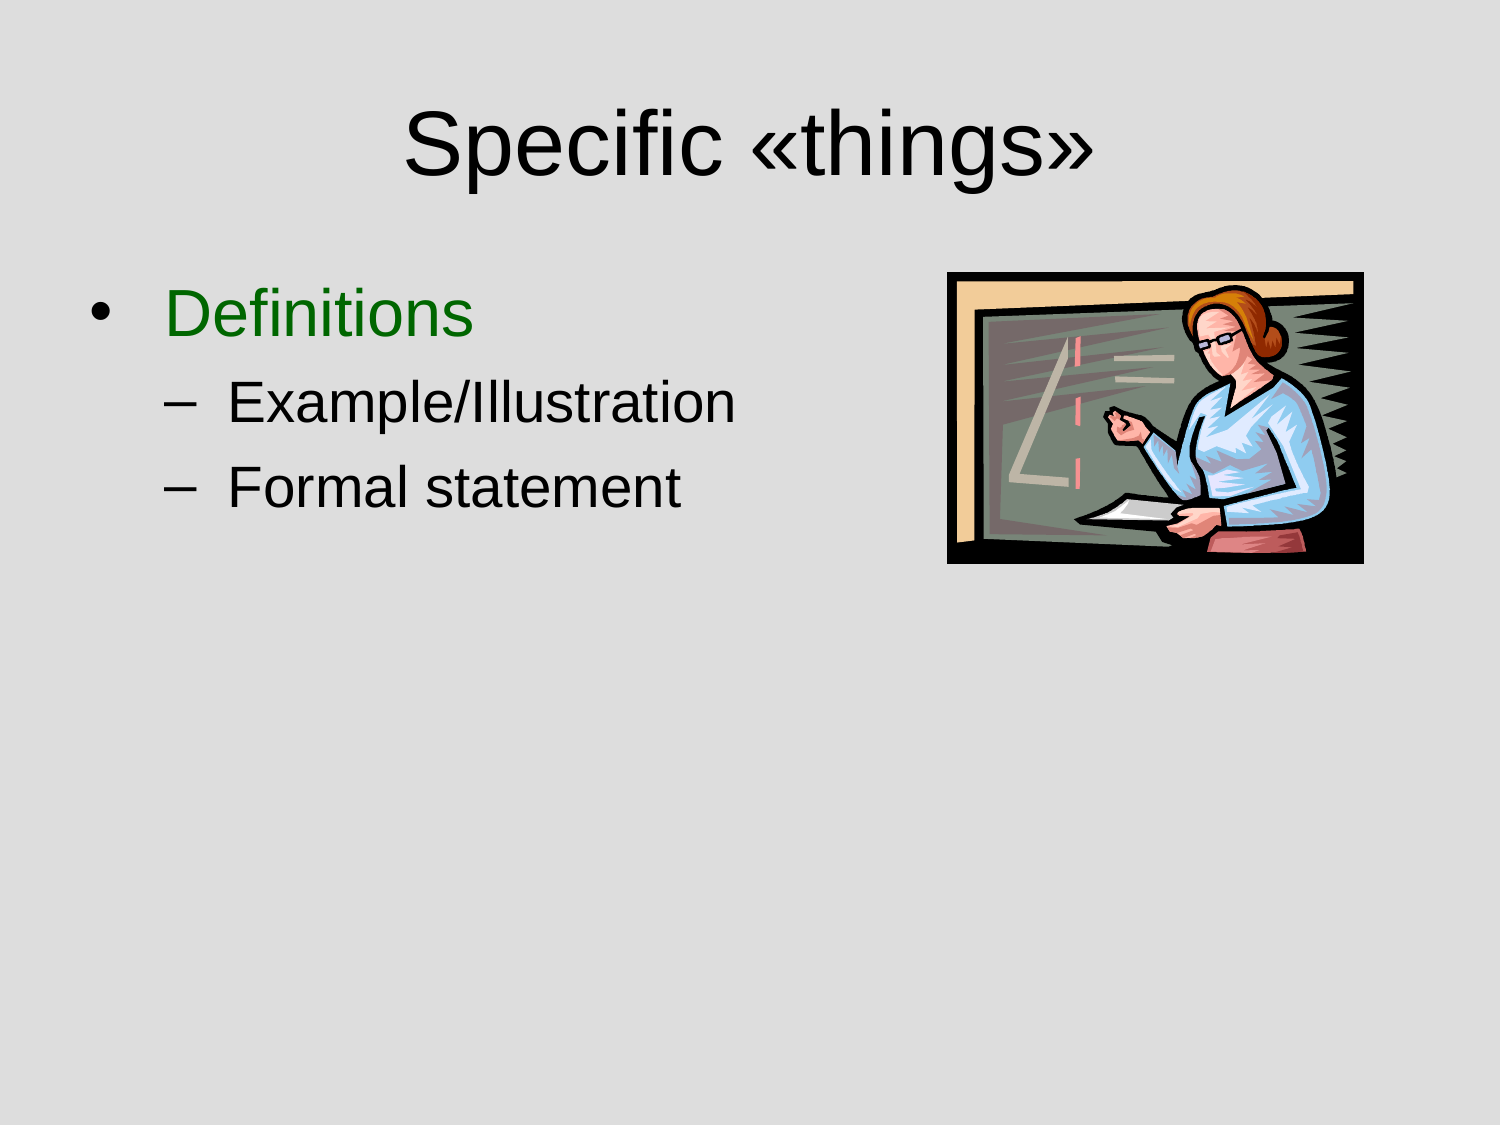

# Specific «things»
 Definitions
 Example/Illustration
 Formal statement